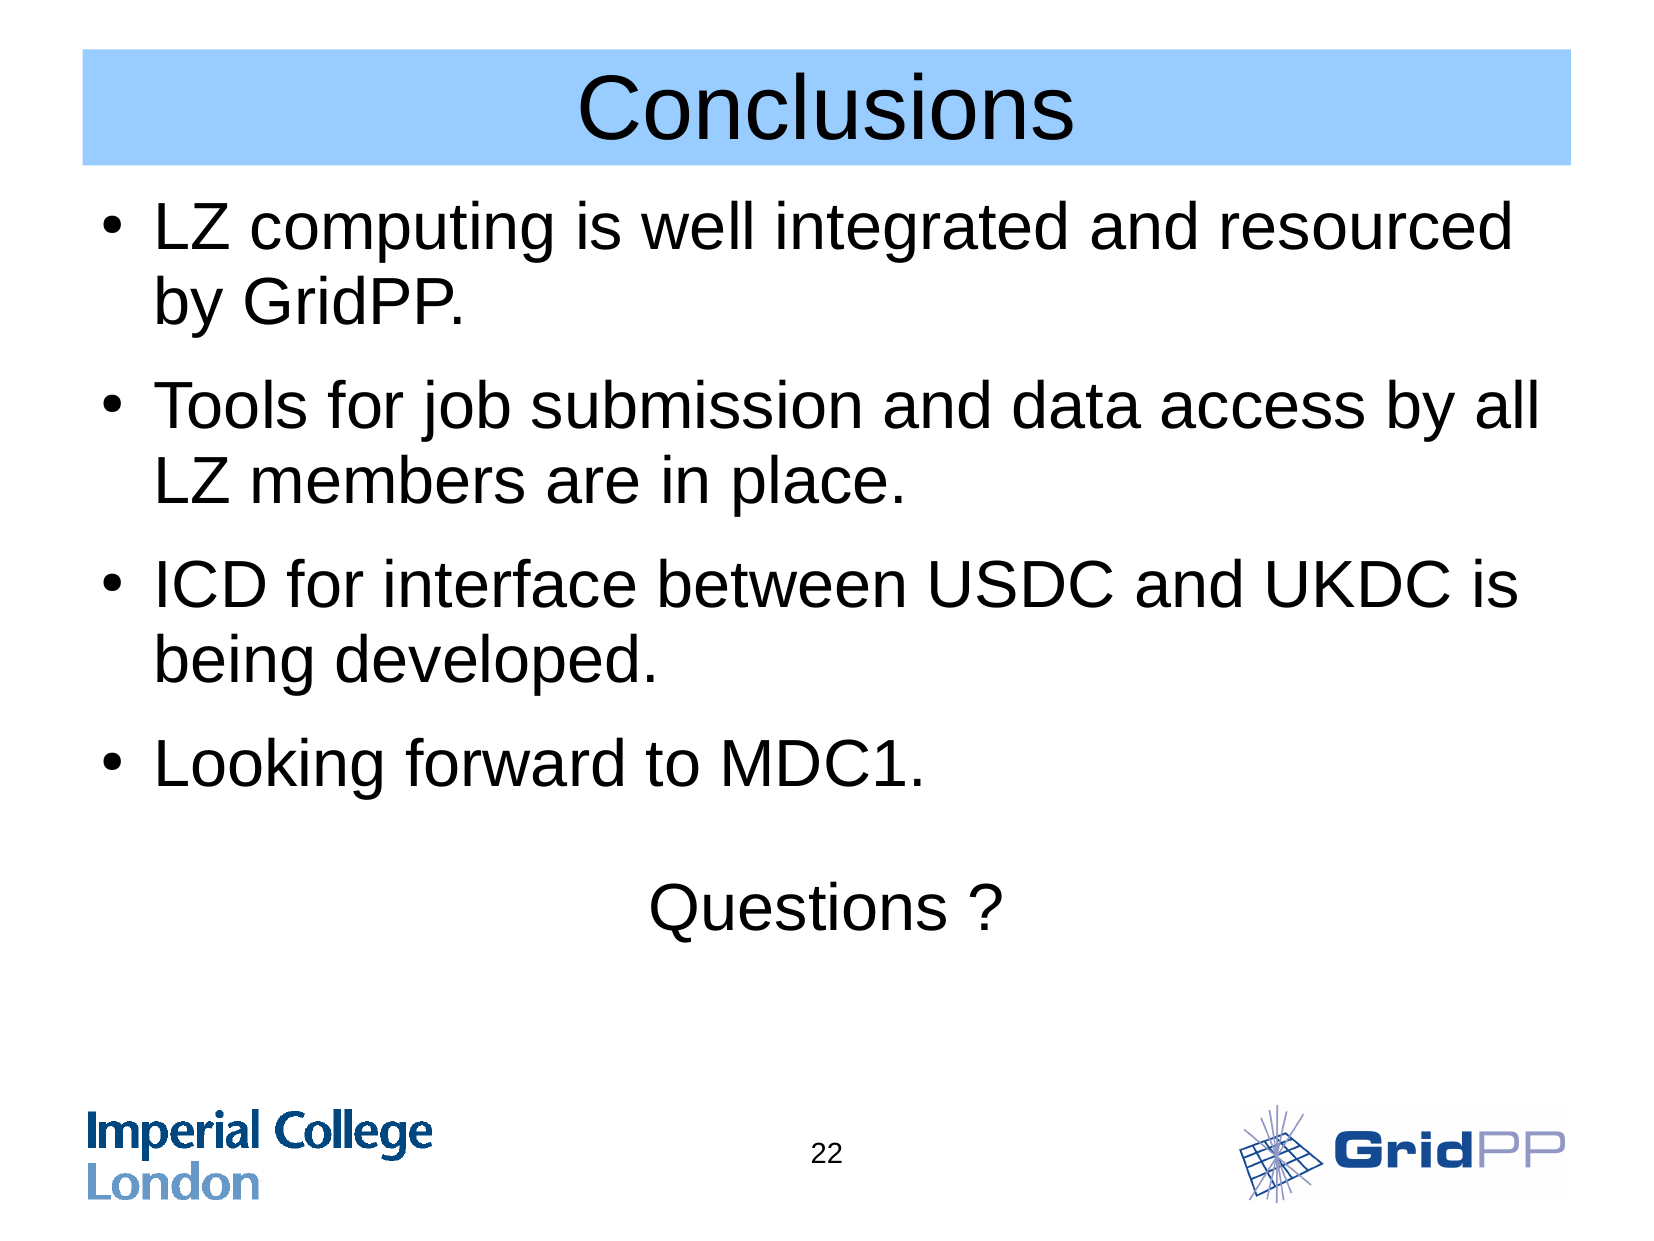

# Conclusions
LZ computing is well integrated and resourced by GridPP.
Tools for job submission and data access by all LZ members are in place.
ICD for interface between USDC and UKDC is being developed.
Looking forward to MDC1.
Questions ?